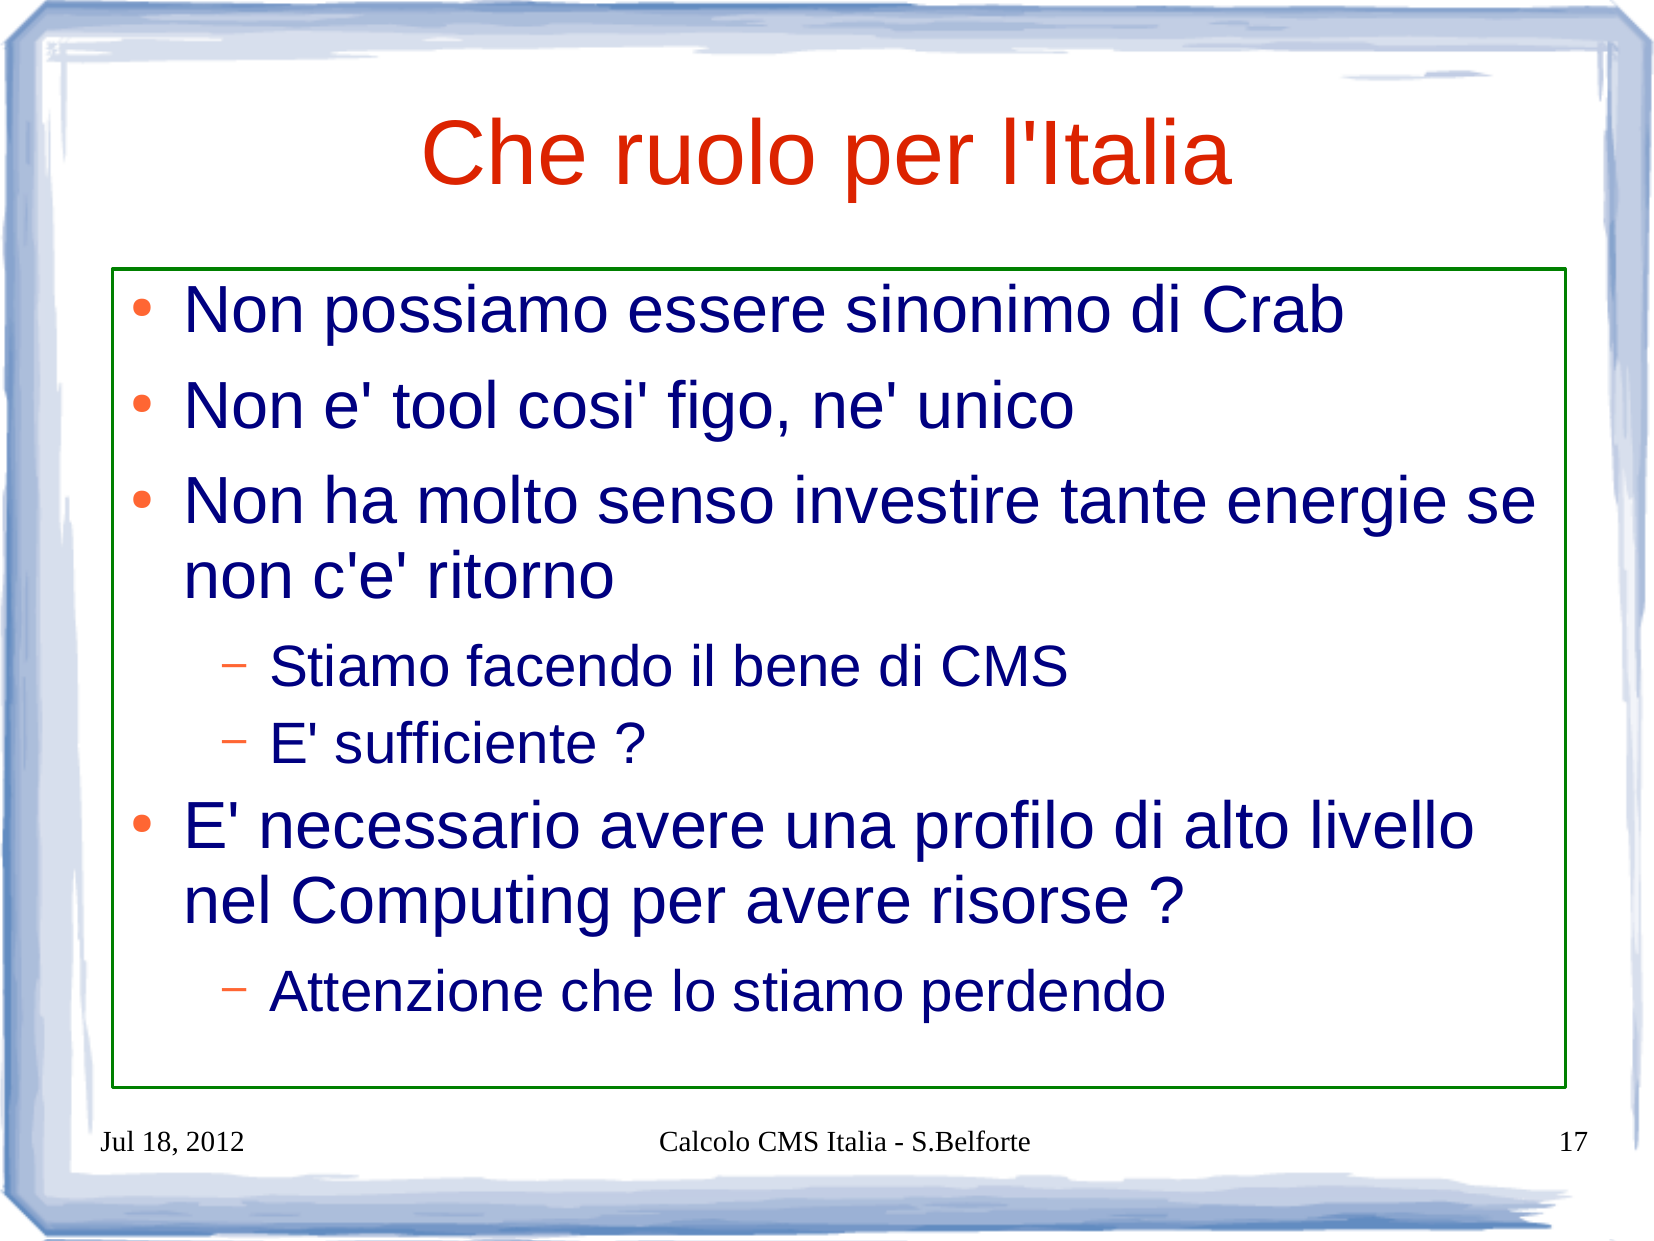

# Che ruolo per l'Italia
Non possiamo essere sinonimo di Crab
Non e' tool cosi' figo, ne' unico
Non ha molto senso investire tante energie se non c'e' ritorno
Stiamo facendo il bene di CMS
E' sufficiente ?
E' necessario avere una profilo di alto livello nel Computing per avere risorse ?
Attenzione che lo stiamo perdendo
Jul 18, 2012
Calcolo CMS Italia - S.Belforte
17